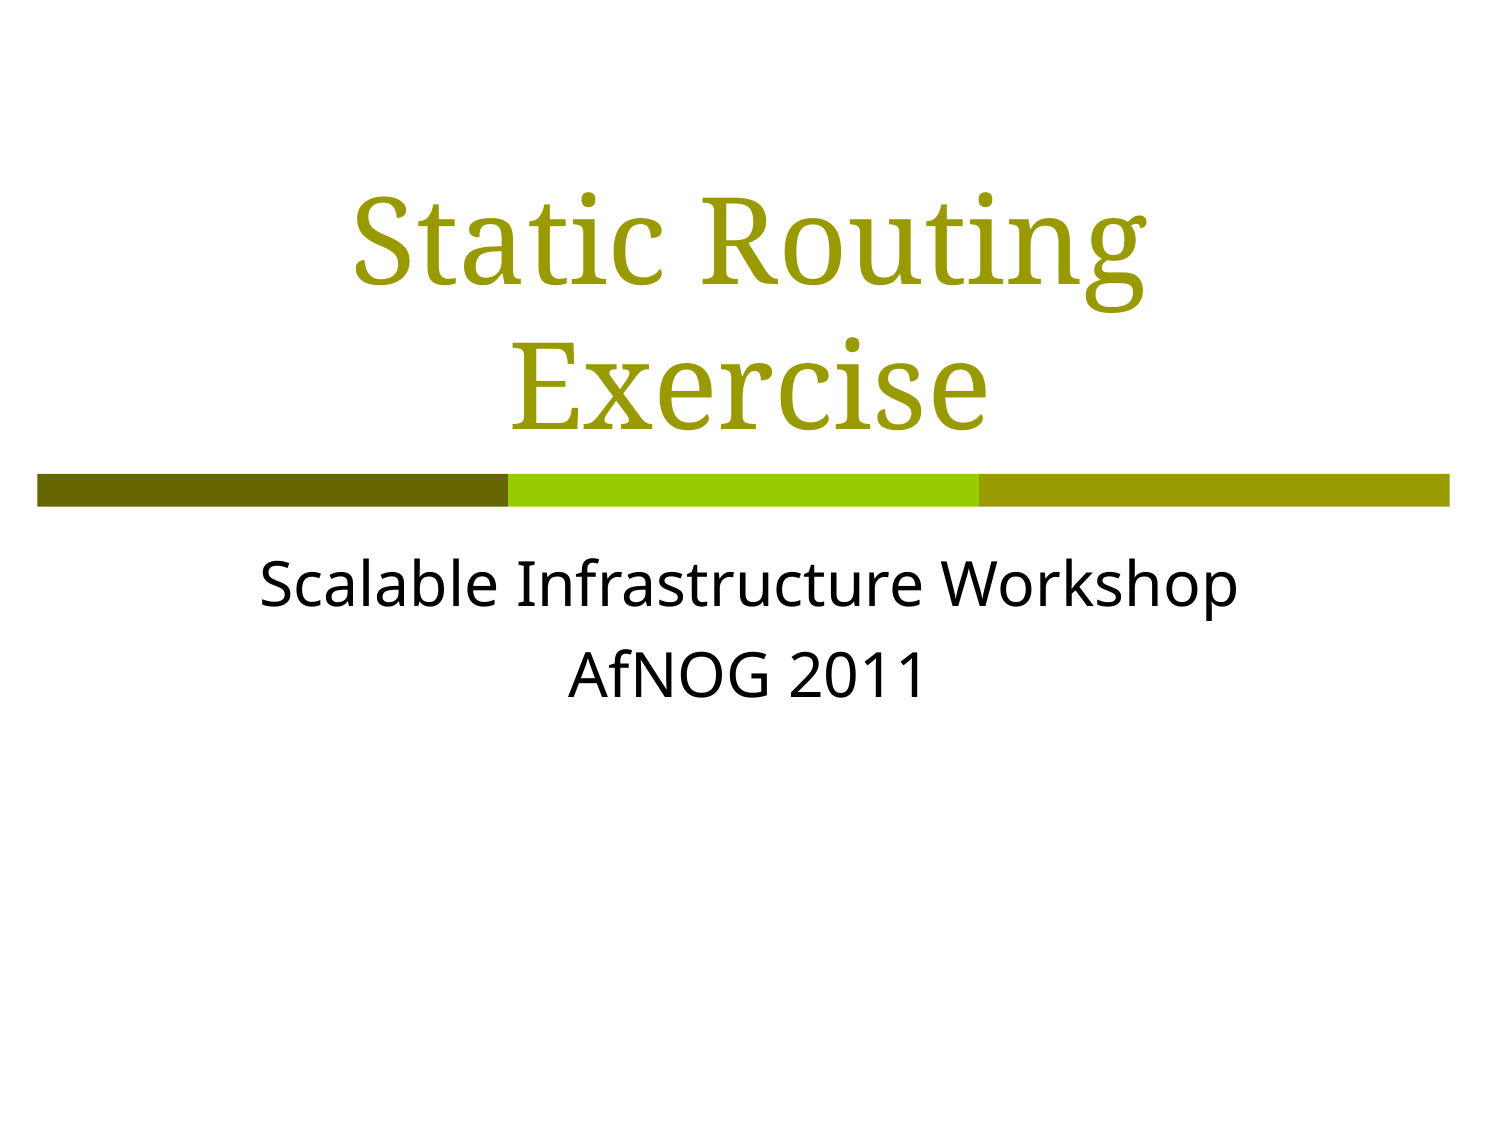

# Static Routing Exercise
Scalable Infrastructure Workshop
AfNOG 2011